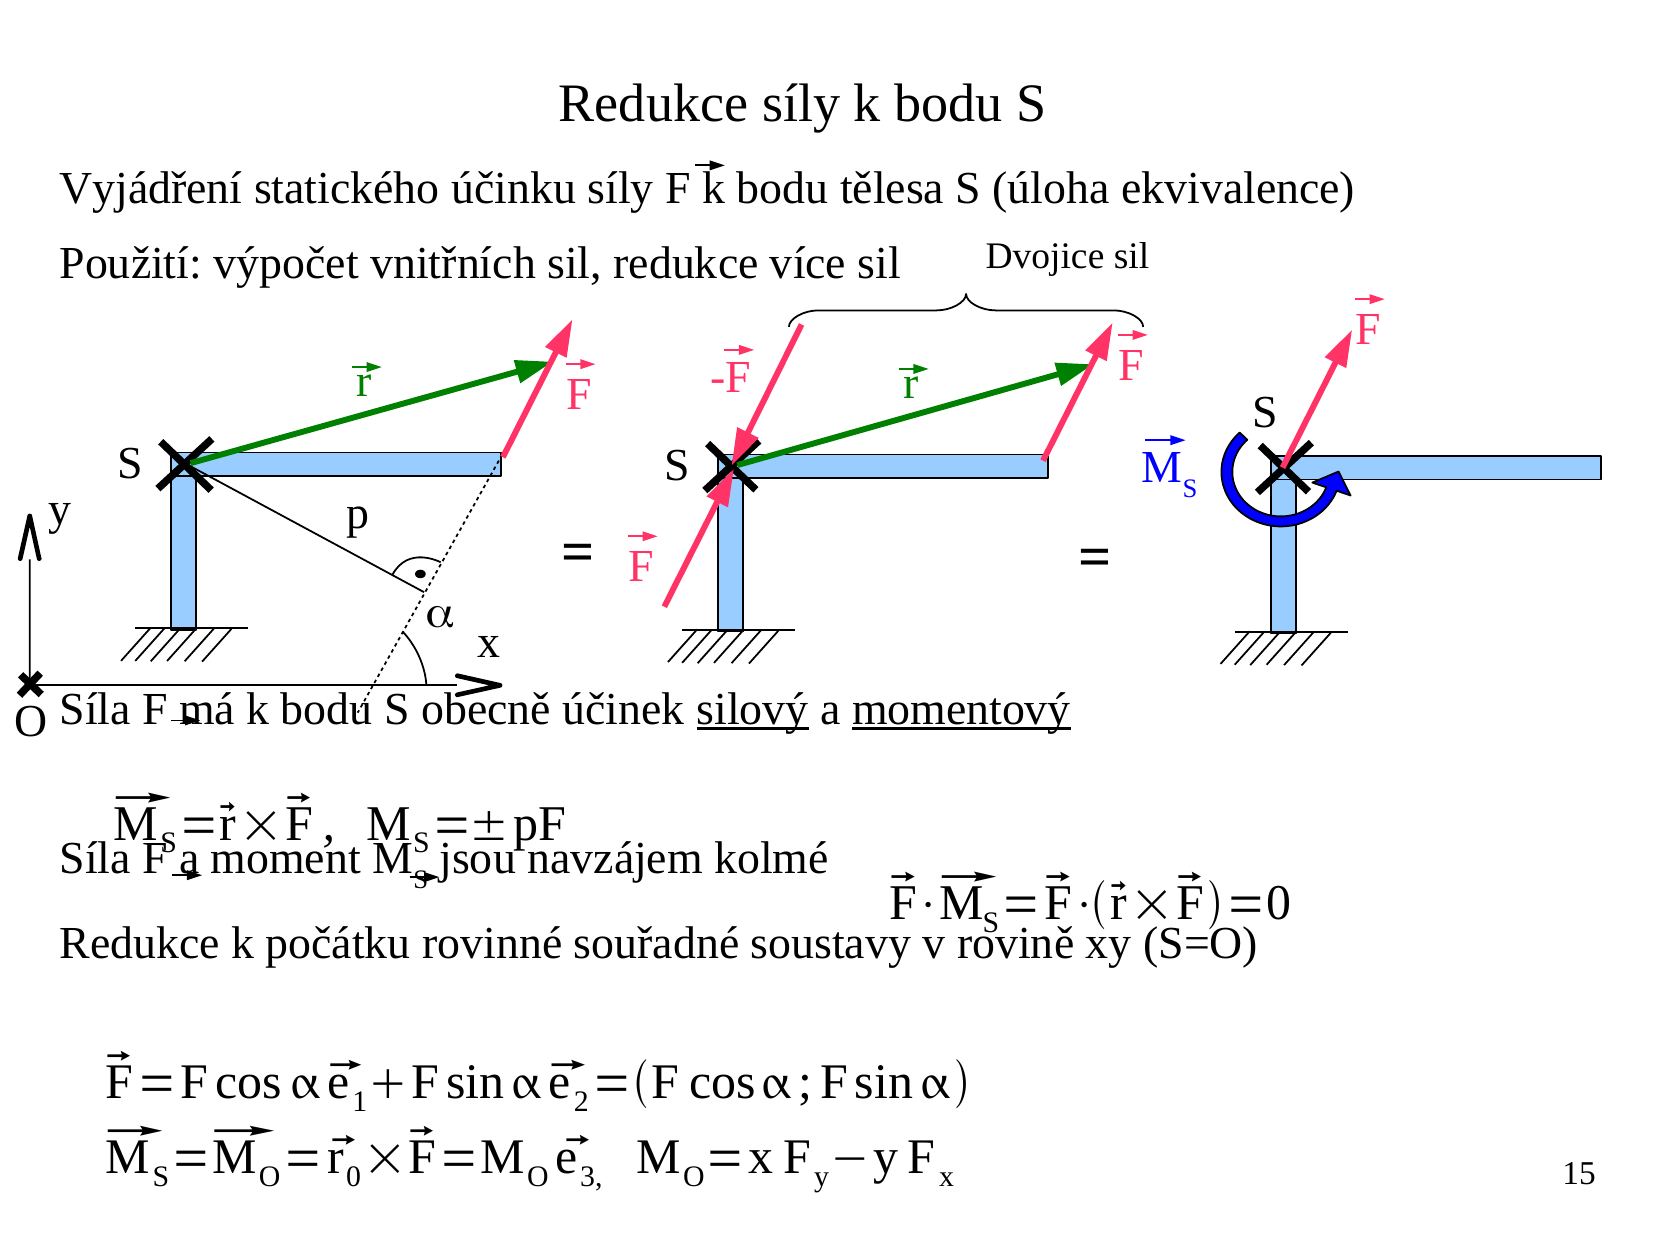

# Redukce síly k bodu S
Vyjádření statického účinku síly F k bodu tělesa S (úloha ekvivalence)
Použití: výpočet vnitřních sil, redukce více sil
Síla F má k bodu S obecně účinek silový a momentový
Síla F a moment MS jsou navzájem kolmé
Redukce k počátku rovinné souřadné soustavy v rovině xy (S=O)
Dvojice sil
F
F
-F
r
r
F
S
S
S
MS
y
p
=
=
F
a
x
O
15